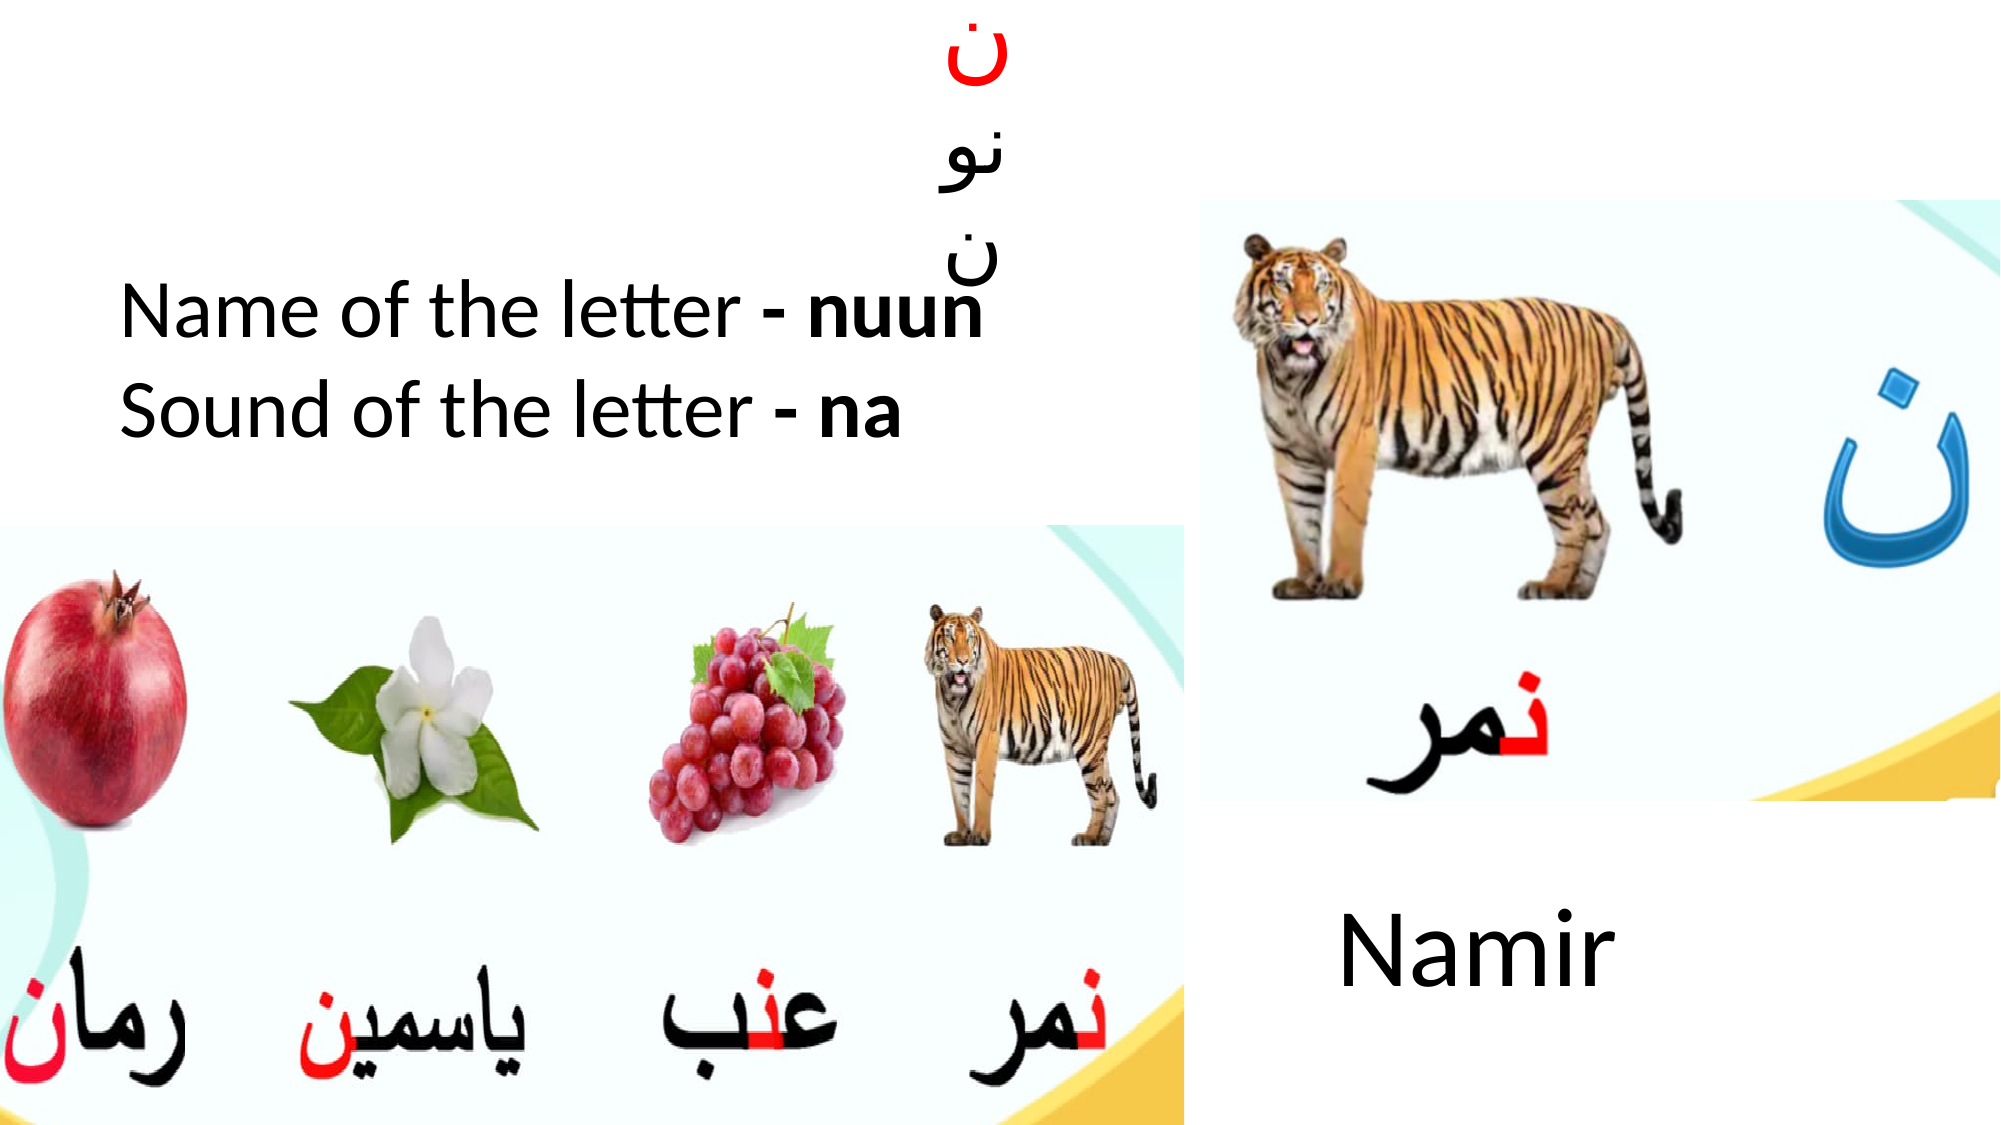

ن
نون
Name of the letter - nuun
Sound of the letter - na
Namir